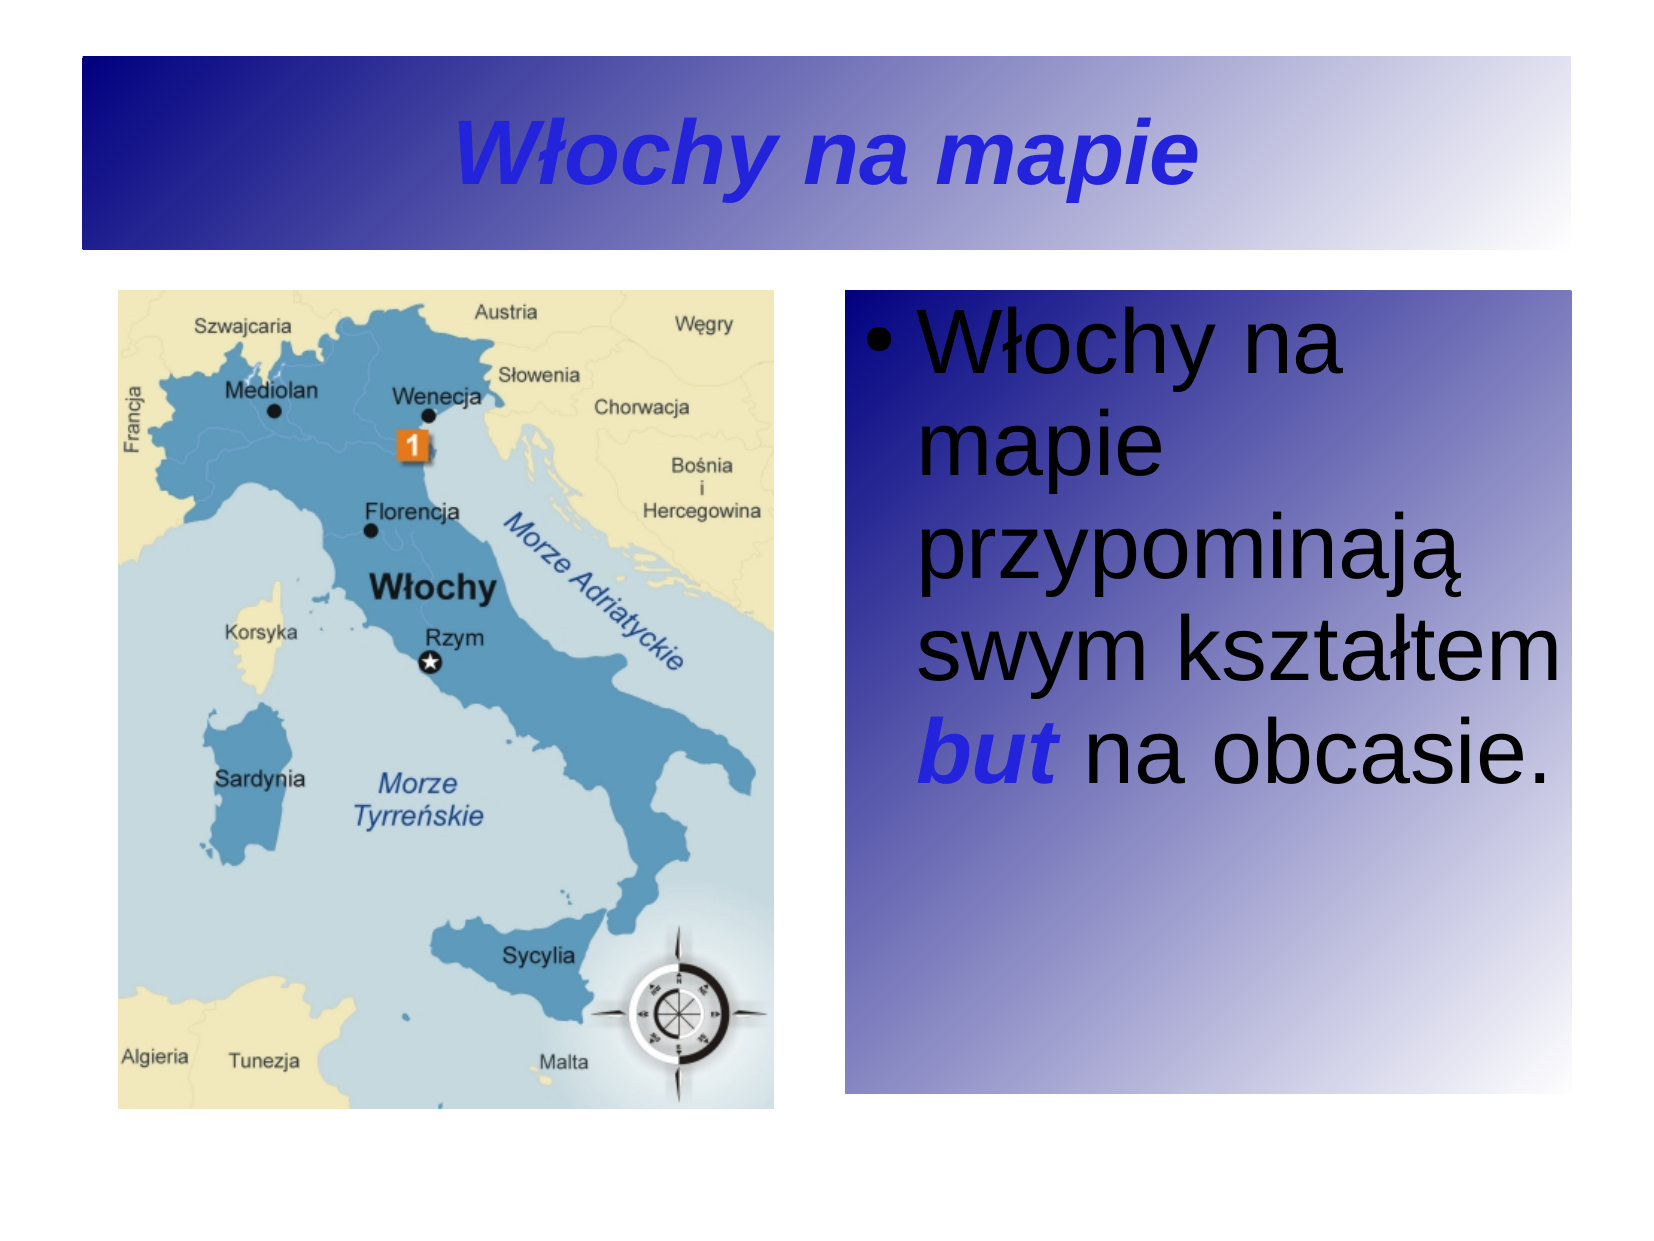

# Włochy na mapie
Włochy na mapie przypominają swym kształtem but na obcasie.